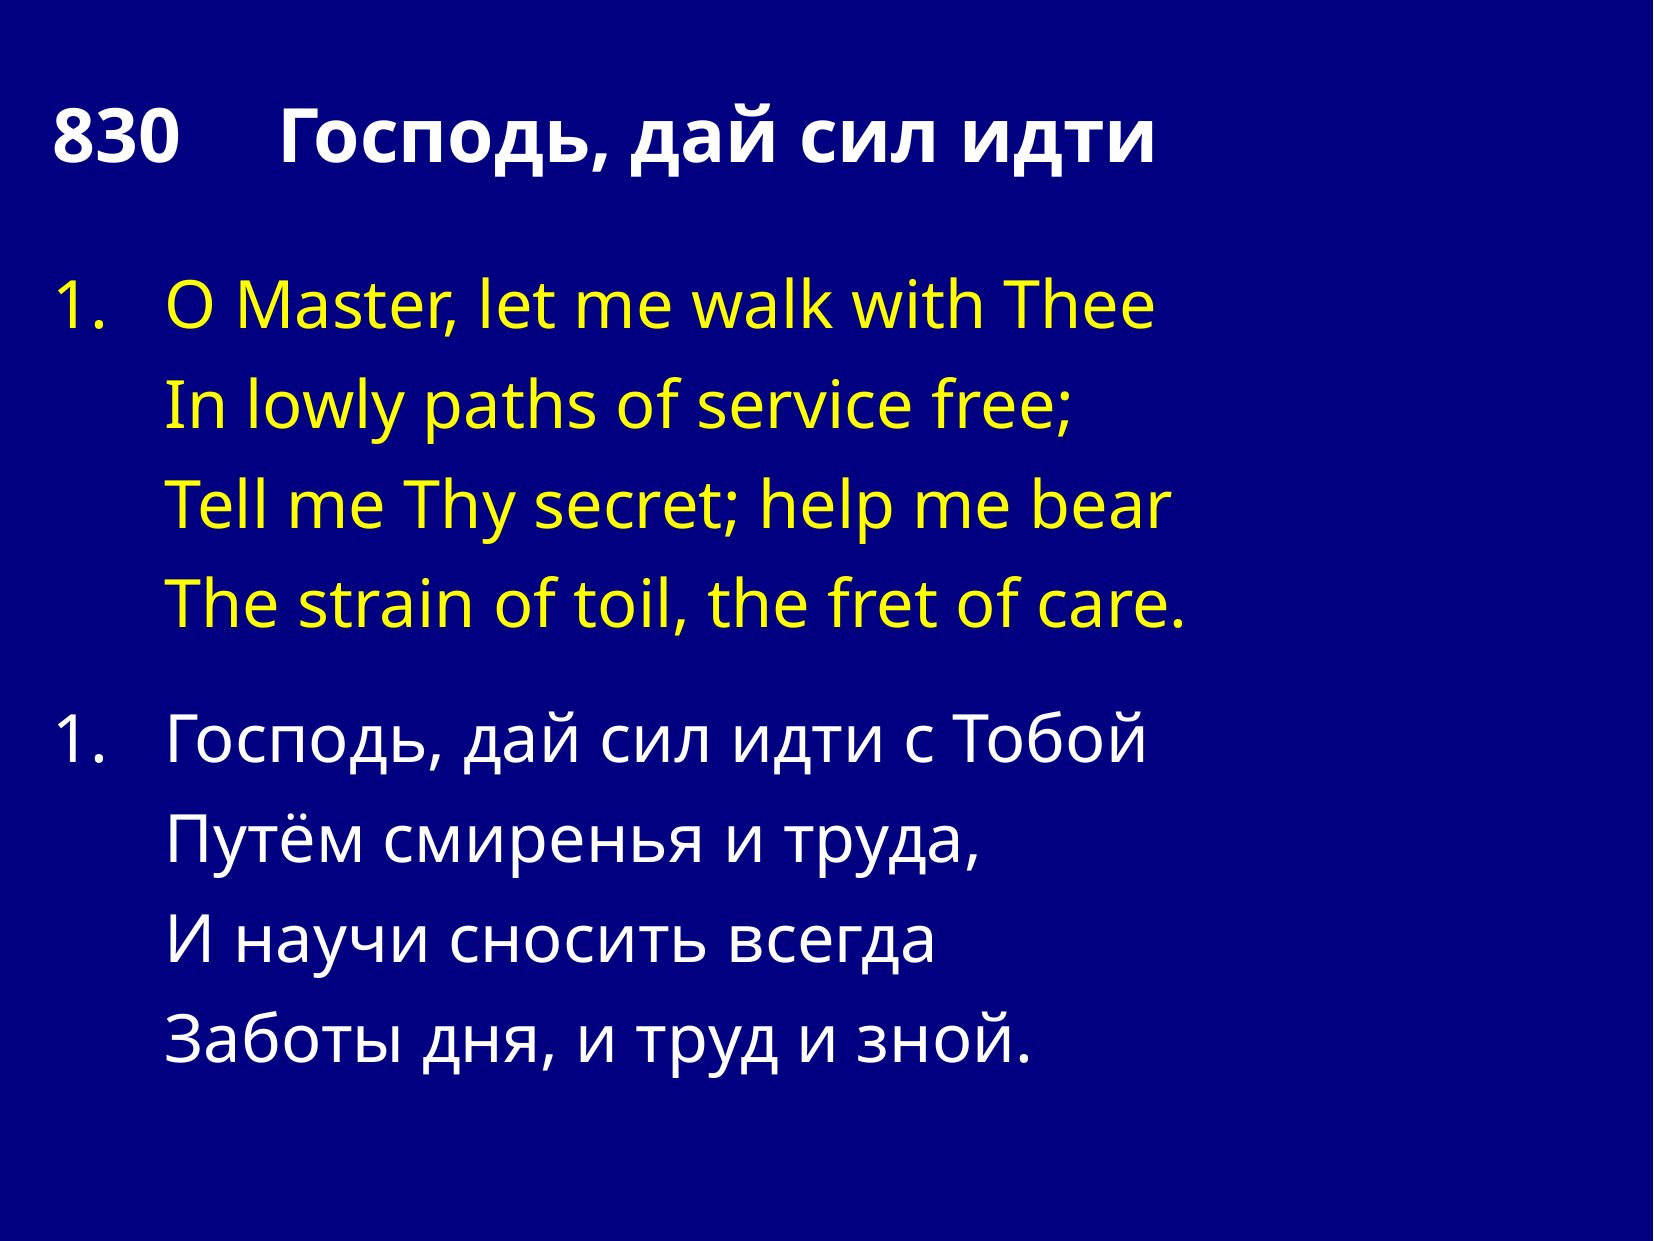

830	Господь, дай сил идти
1.	O Master, let me walk with Thee
	In lowly paths of service free;
	Tell me Thy secret; help me bear
	The strain of toil, the fret of care.
1.	Господь, дай сил идти с Тобой
	Путём смиренья и труда,
	И научи сносить всегда
	Заботы дня, и труд и зной.